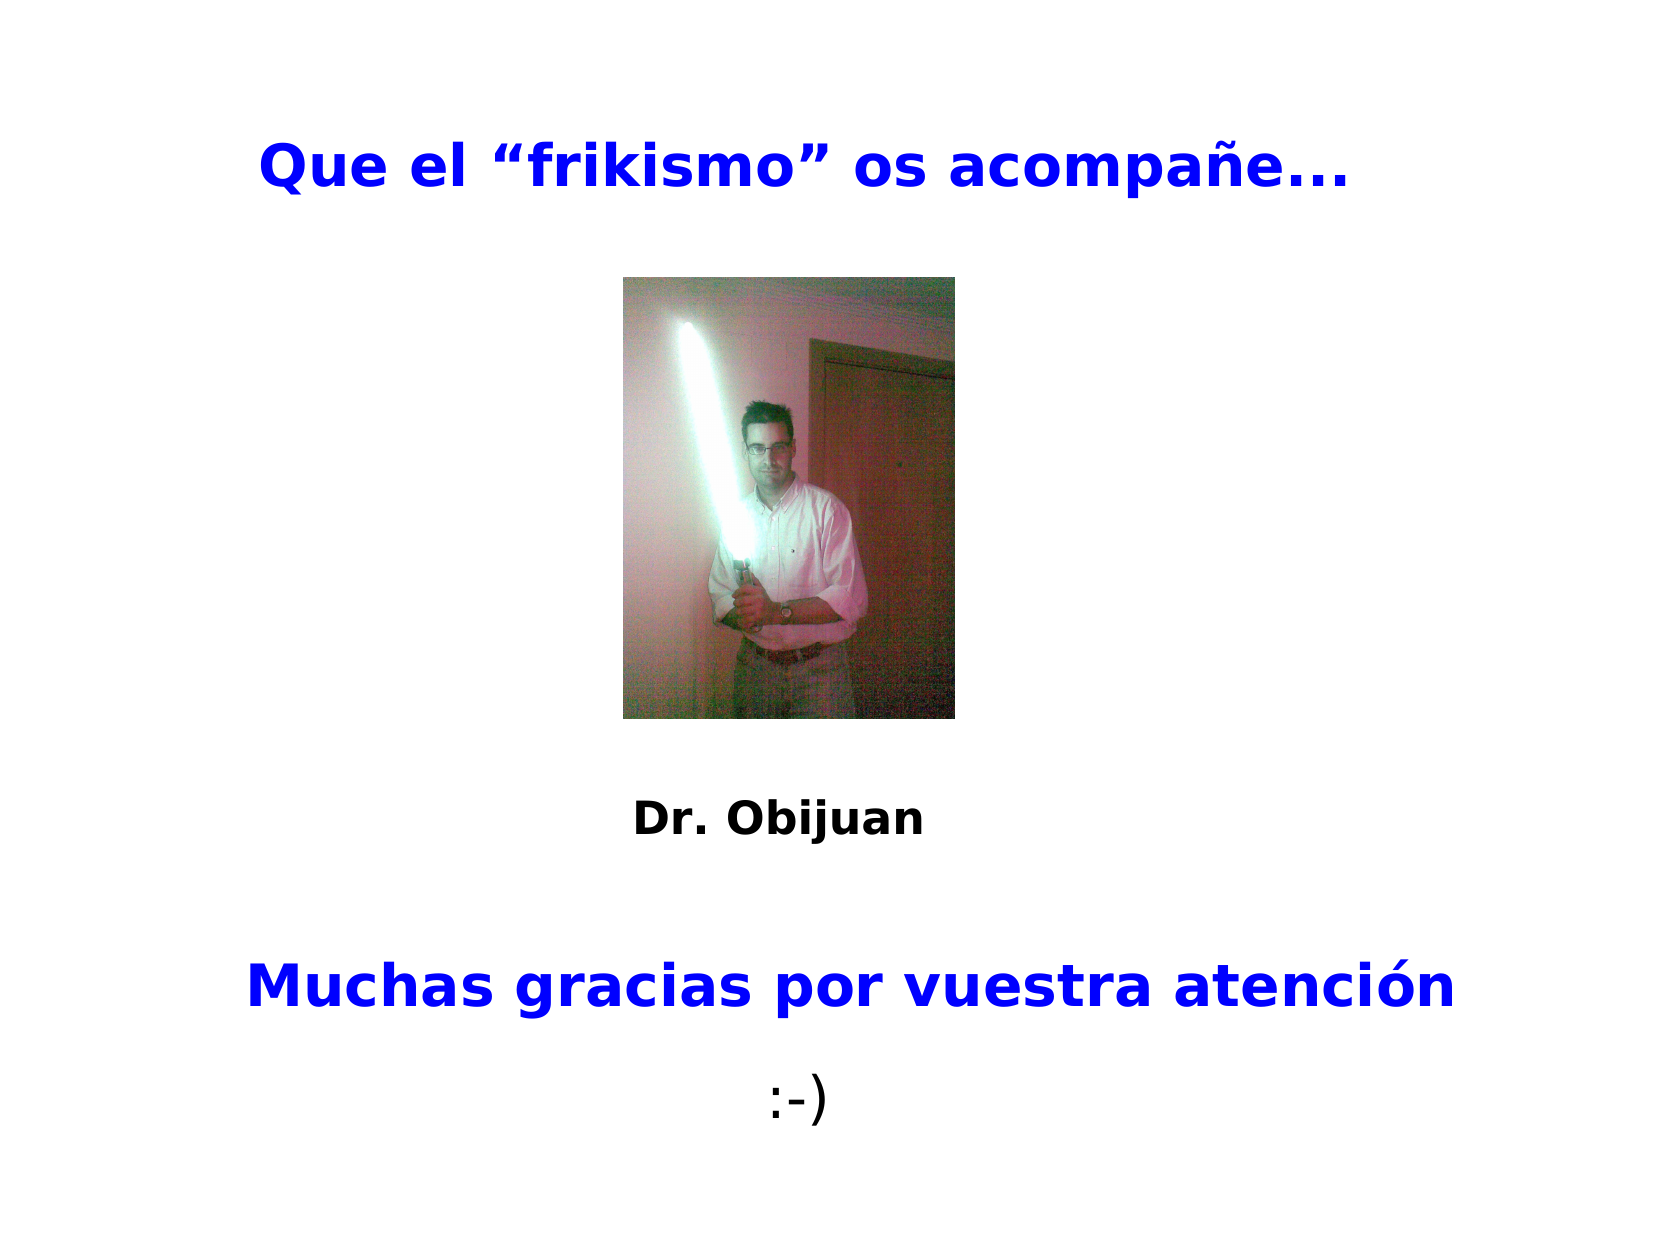

Que el “frikismo” os acompañe...
Dr. Obijuan
Muchas gracias por vuestra atención
:-)